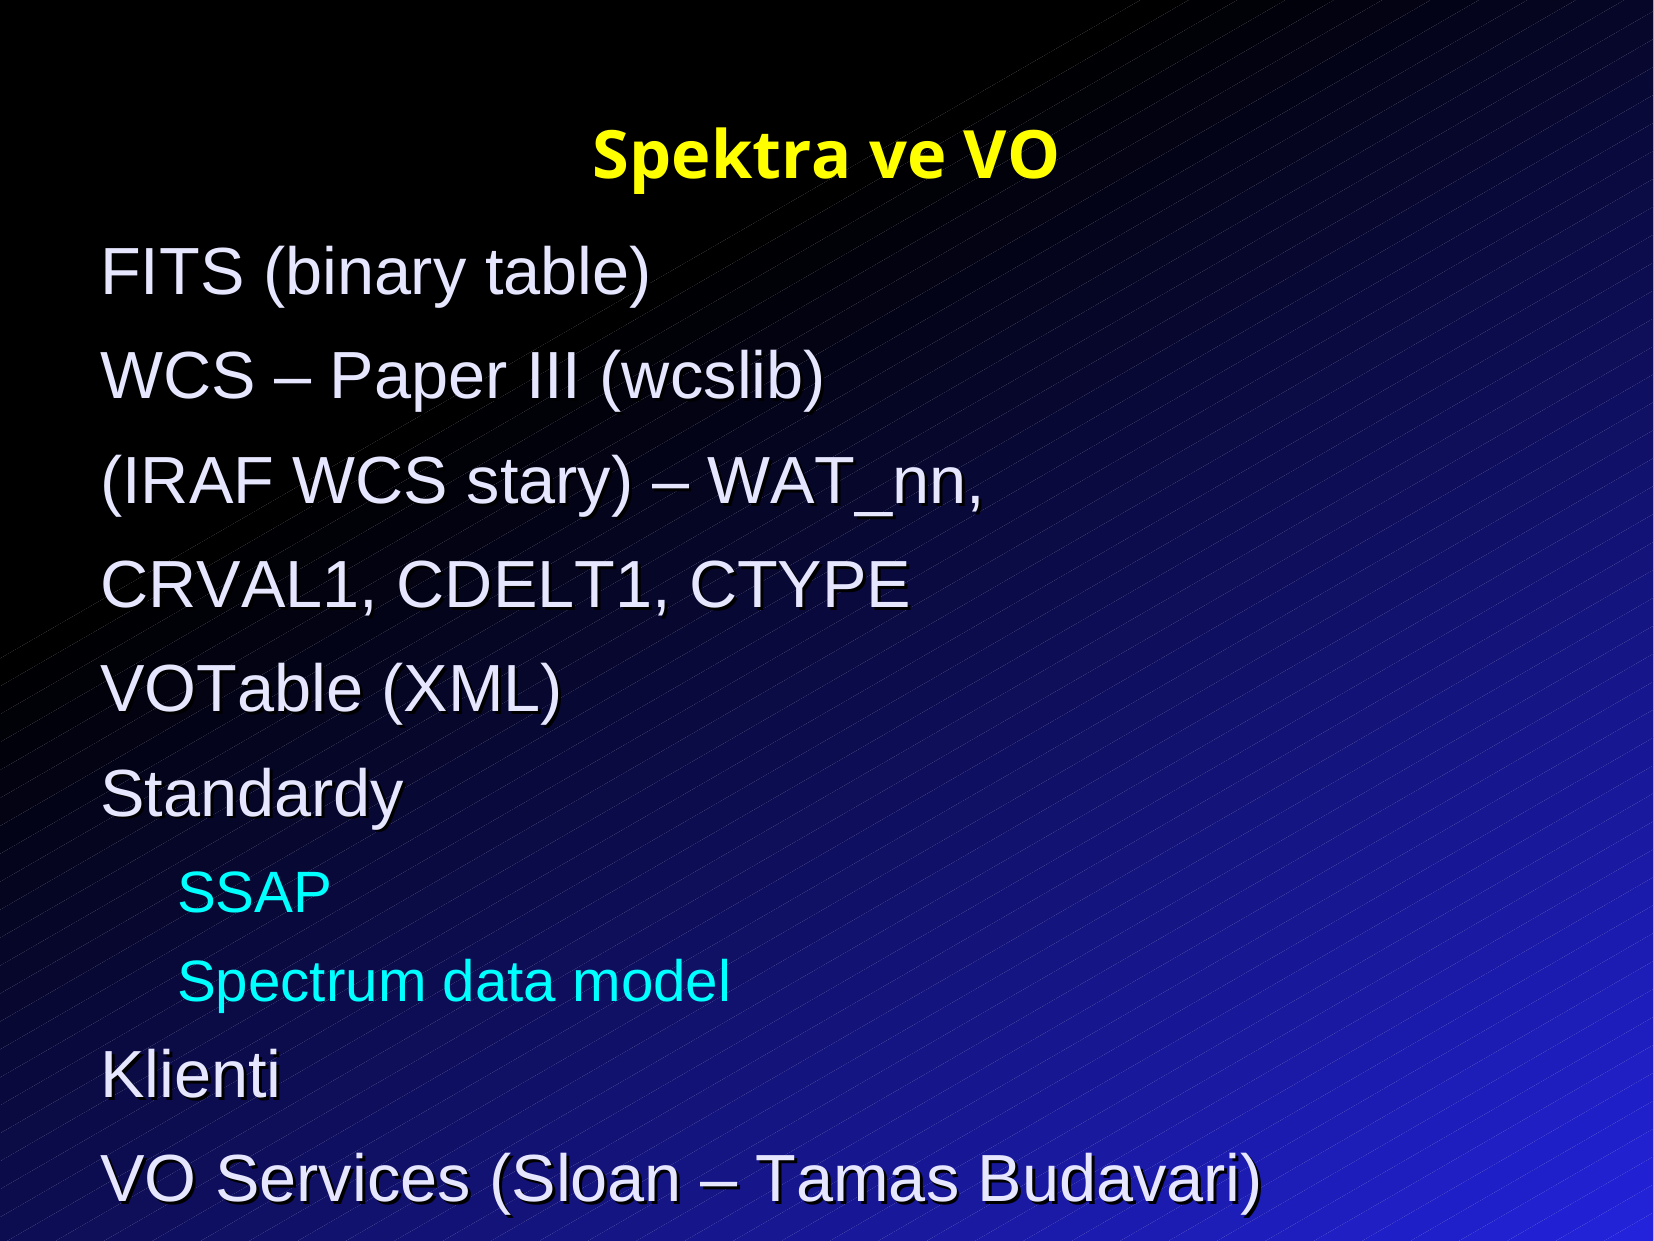

# Spektra ve VO
FITS (binary table)
WCS – Paper III (wcslib)
(IRAF WCS stary) – WAT_nn,
CRVAL1, CDELT1, CTYPE
VOTable (XML)
Standardy
SSAP
Spectrum data model
Klienti
VO Services (Sloan – Tamas Budavari)